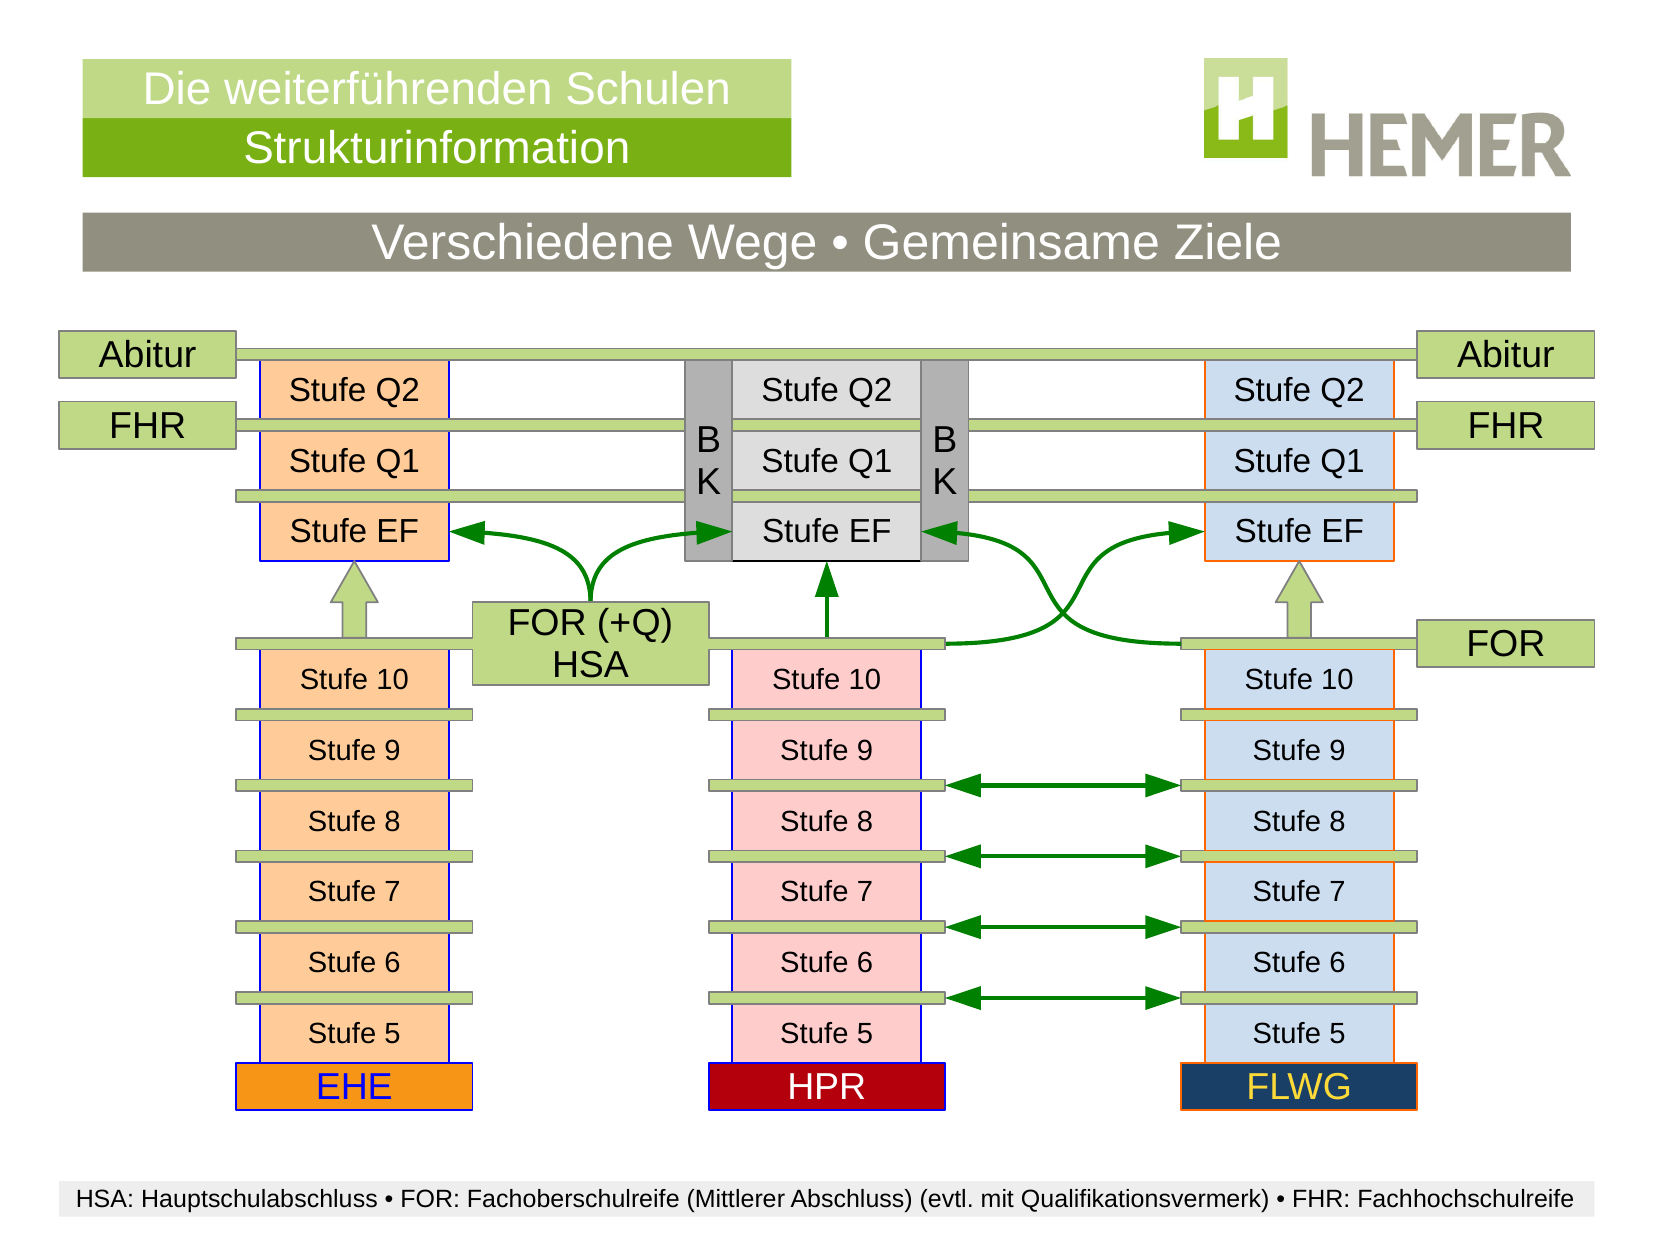

# Verschiedene Wege • Gemeinsame Ziele
Abitur
Abitur
Stufe Q2
B
K
Stufe Q2
B
K
Stufe Q2
FHR
FHR
Stufe Q1
Stufe Q1
Stufe Q1
Stufe EF
Stufe EF
Stufe EF
FOR (+Q)
HSA
FOR
Stufe 10
Stufe 10
Stufe 10
Stufe 9
Stufe 9
Stufe 9
Stufe 8
Stufe 8
Stufe 8
Stufe 7
Stufe 7
Stufe 7
Stufe 6
Stufe 6
Stufe 6
Stufe 5
Stufe 5
Stufe 5
EHE
HPR
FLWG
HSA: Hauptschulabschluss • FOR: Fachoberschulreife (Mittlerer Abschluss) (evtl. mit Qualifikationsvermerk) • FHR: Fachhochschulreife